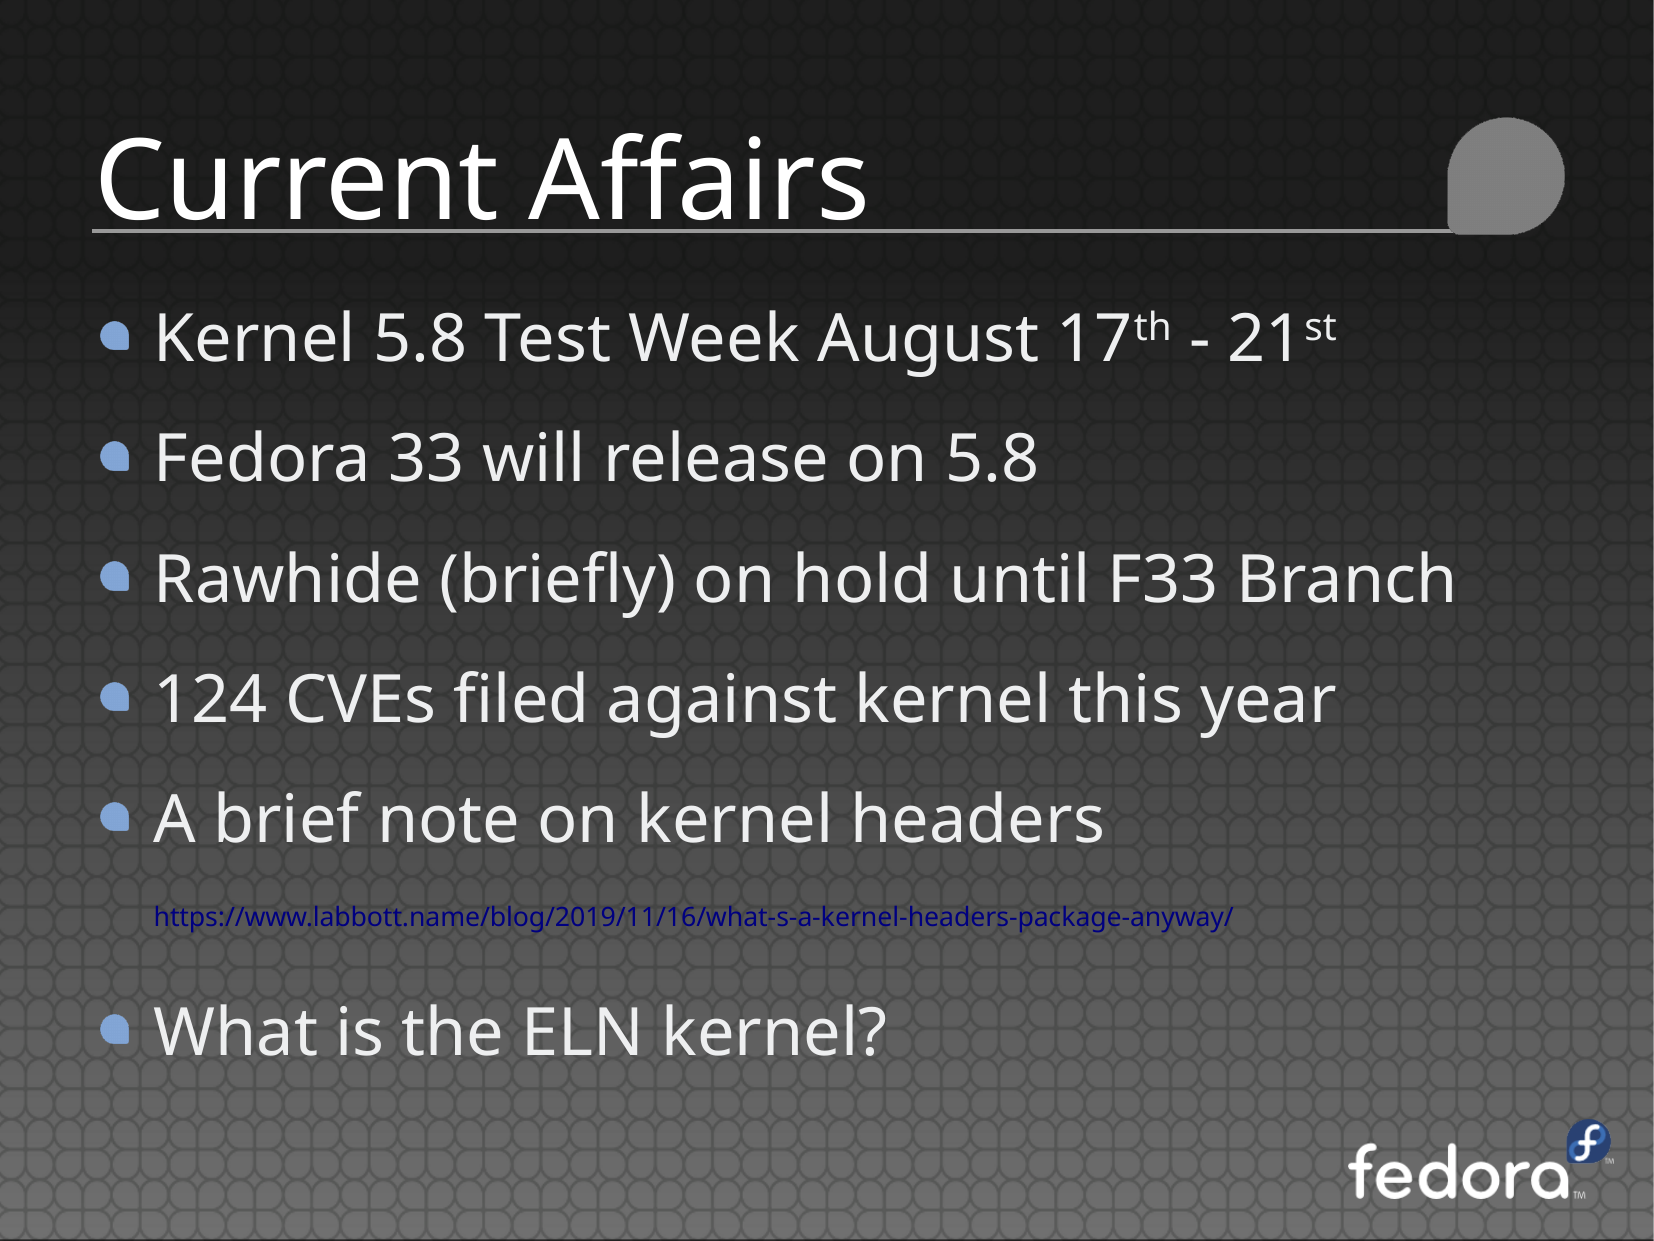

Current Affairs
# Kernel 5.8 Test Week August 17th - 21st
Fedora 33 will release on 5.8
Rawhide (briefly) on hold until F33 Branch
124 CVEs filed against kernel this year
A brief note on kernel headers
https://www.labbott.name/blog/2019/11/16/what-s-a-kernel-headers-package-anyway/
What is the ELN kernel?